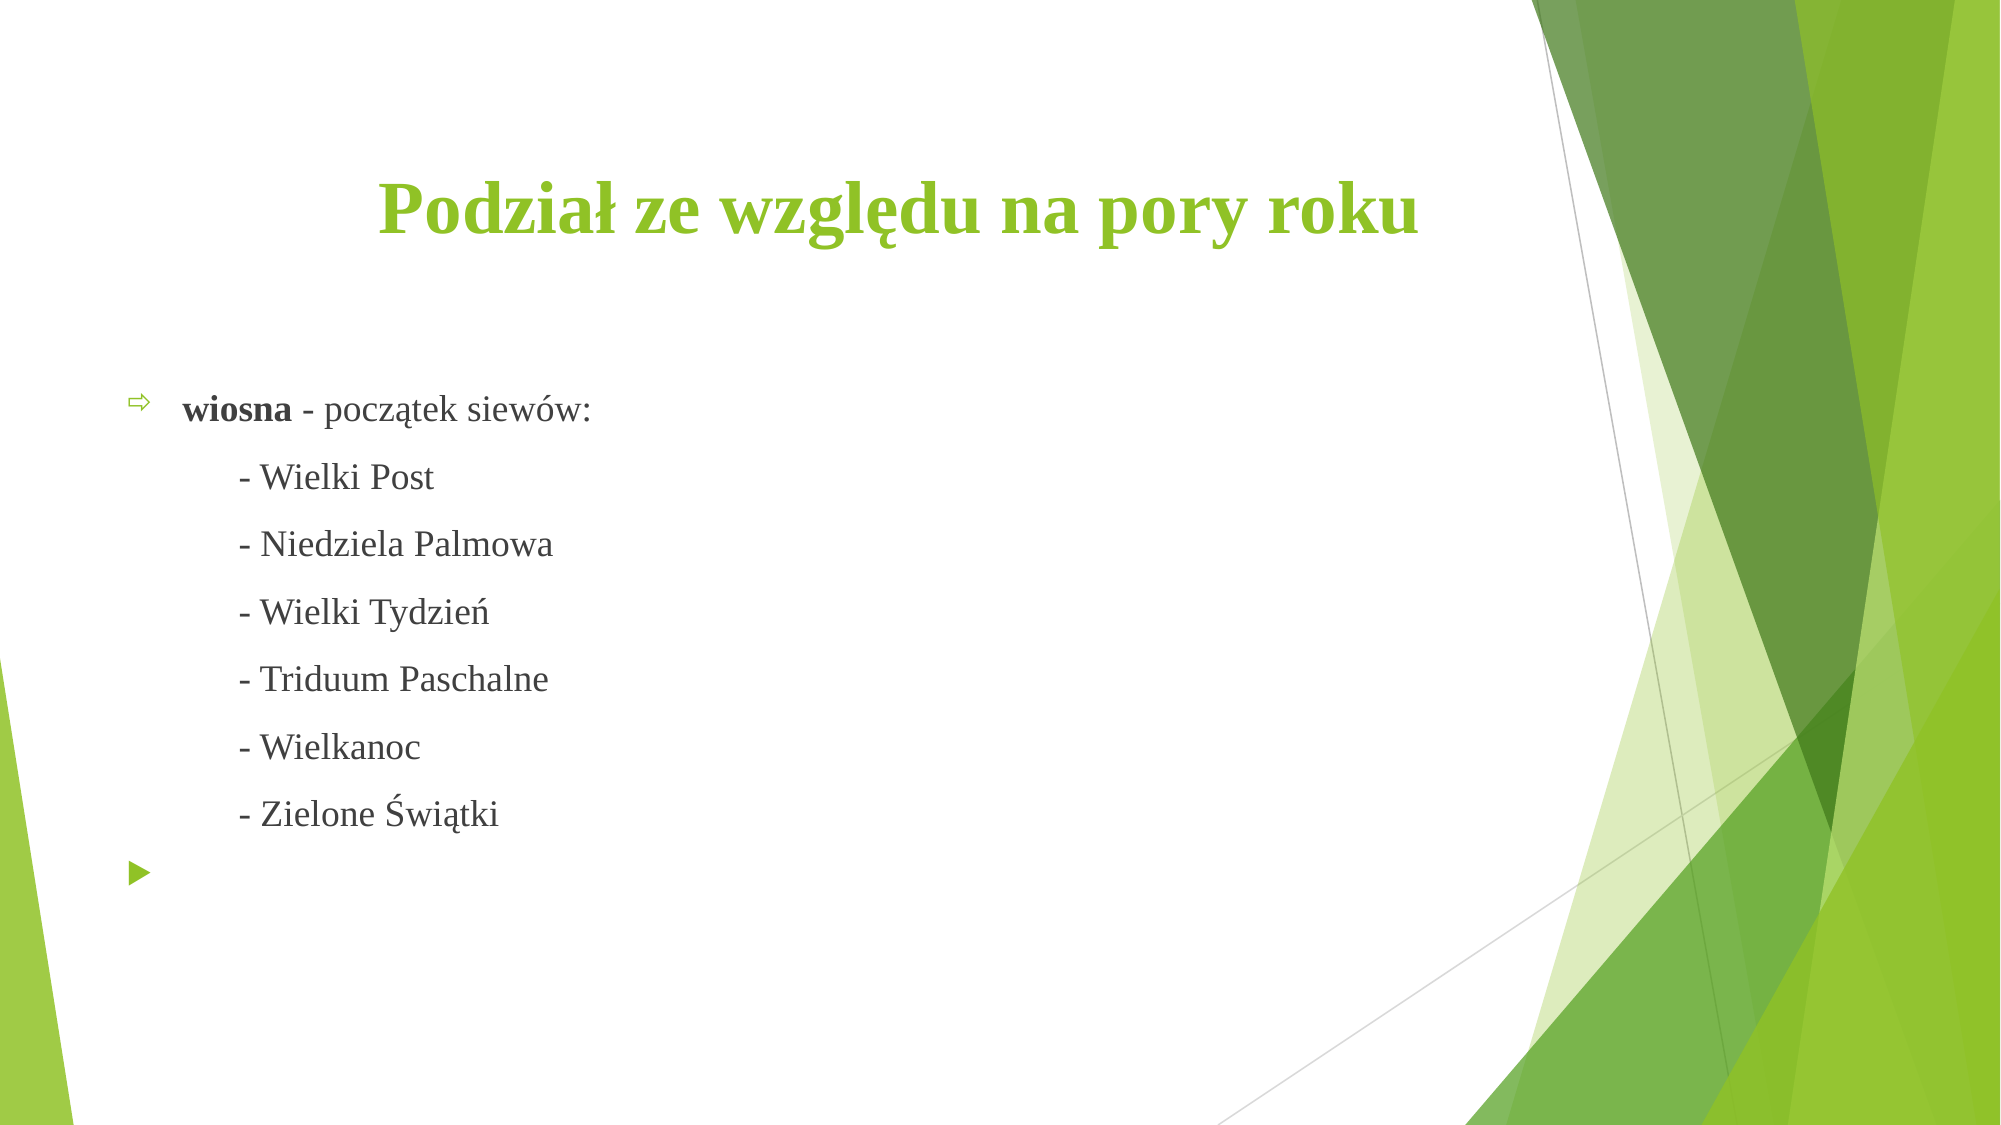

# Podział ze względu na pory roku
wiosna - początek siewów:
- Wielki Post
- Niedziela Palmowa
- Wielki Tydzień
- Triduum Paschalne
- Wielkanoc
- Zielone Świątki